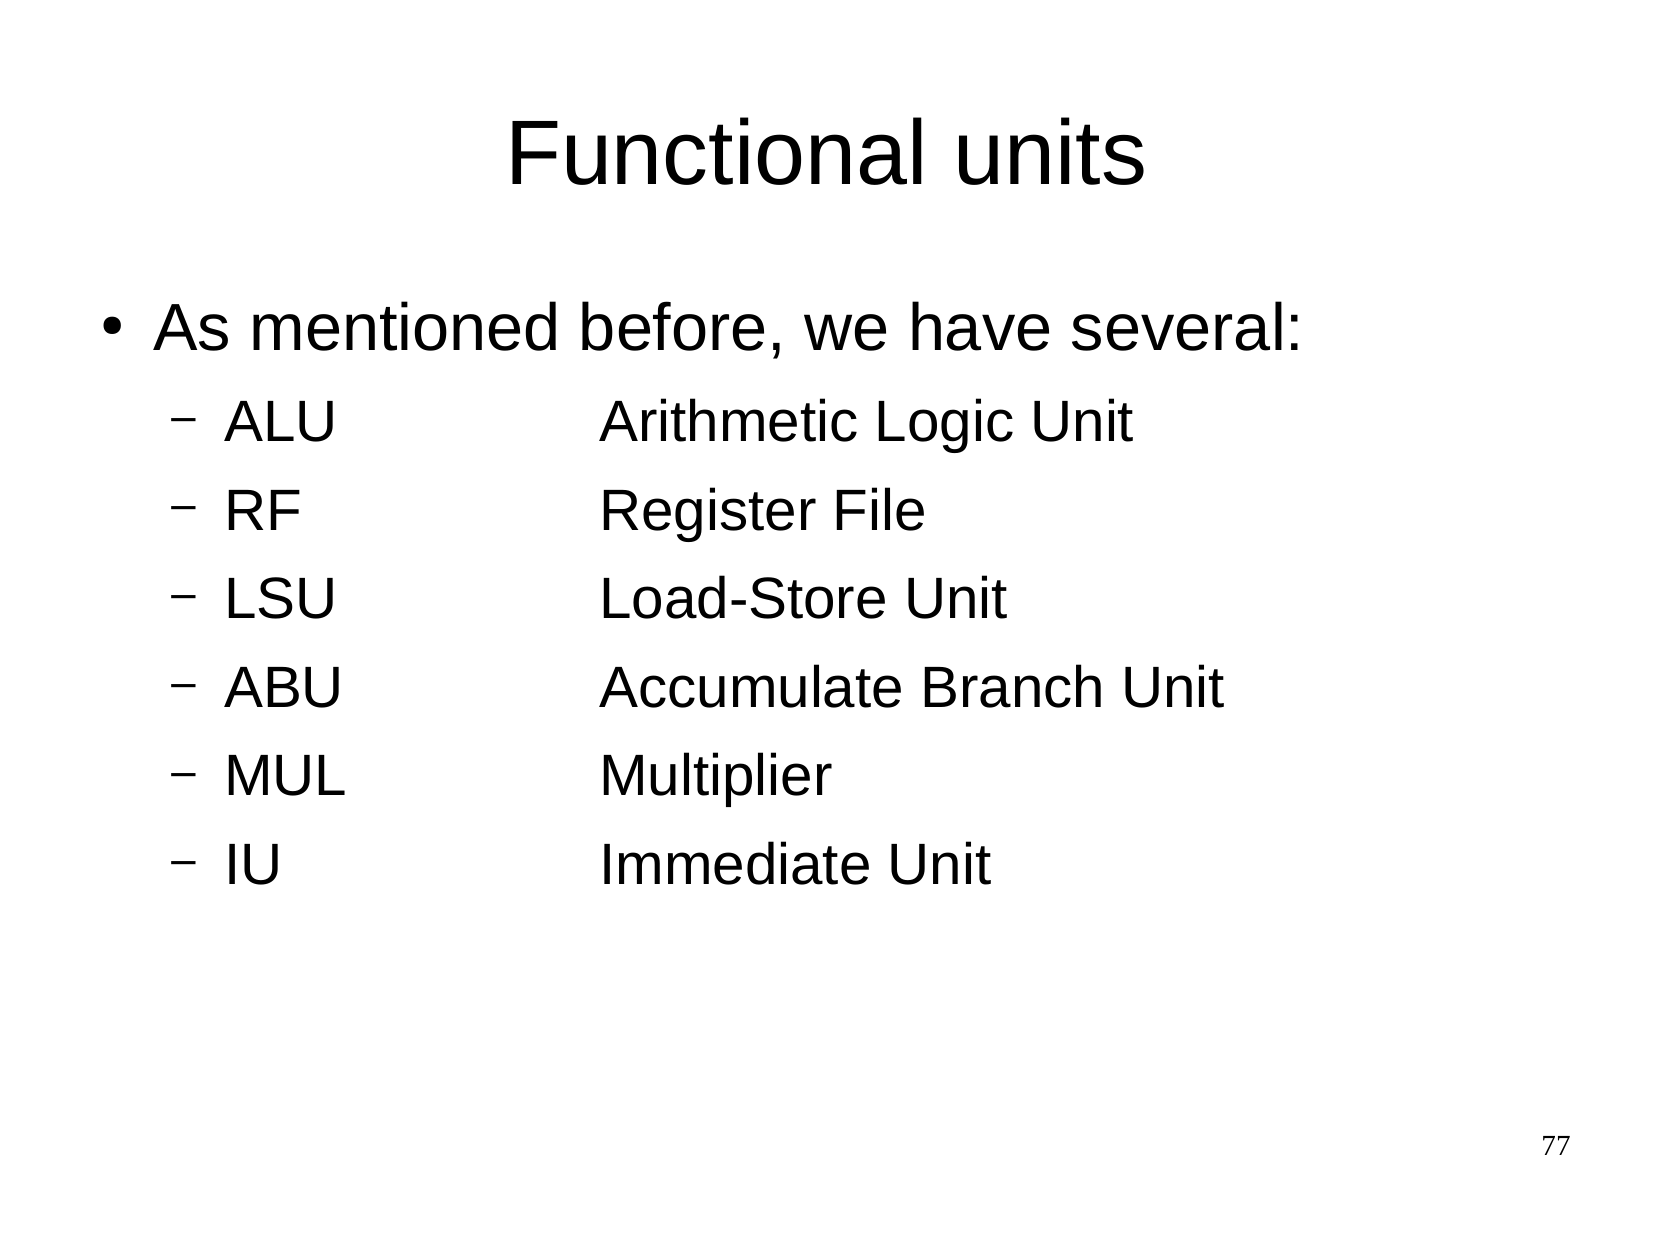

# Functional units
As mentioned before, we have several:
ALU				Arithmetic Logic Unit
RF				Register File
LSU				Load-Store Unit
ABU				Accumulate Branch Unit
MUL				Multiplier
IU					Immediate Unit
77